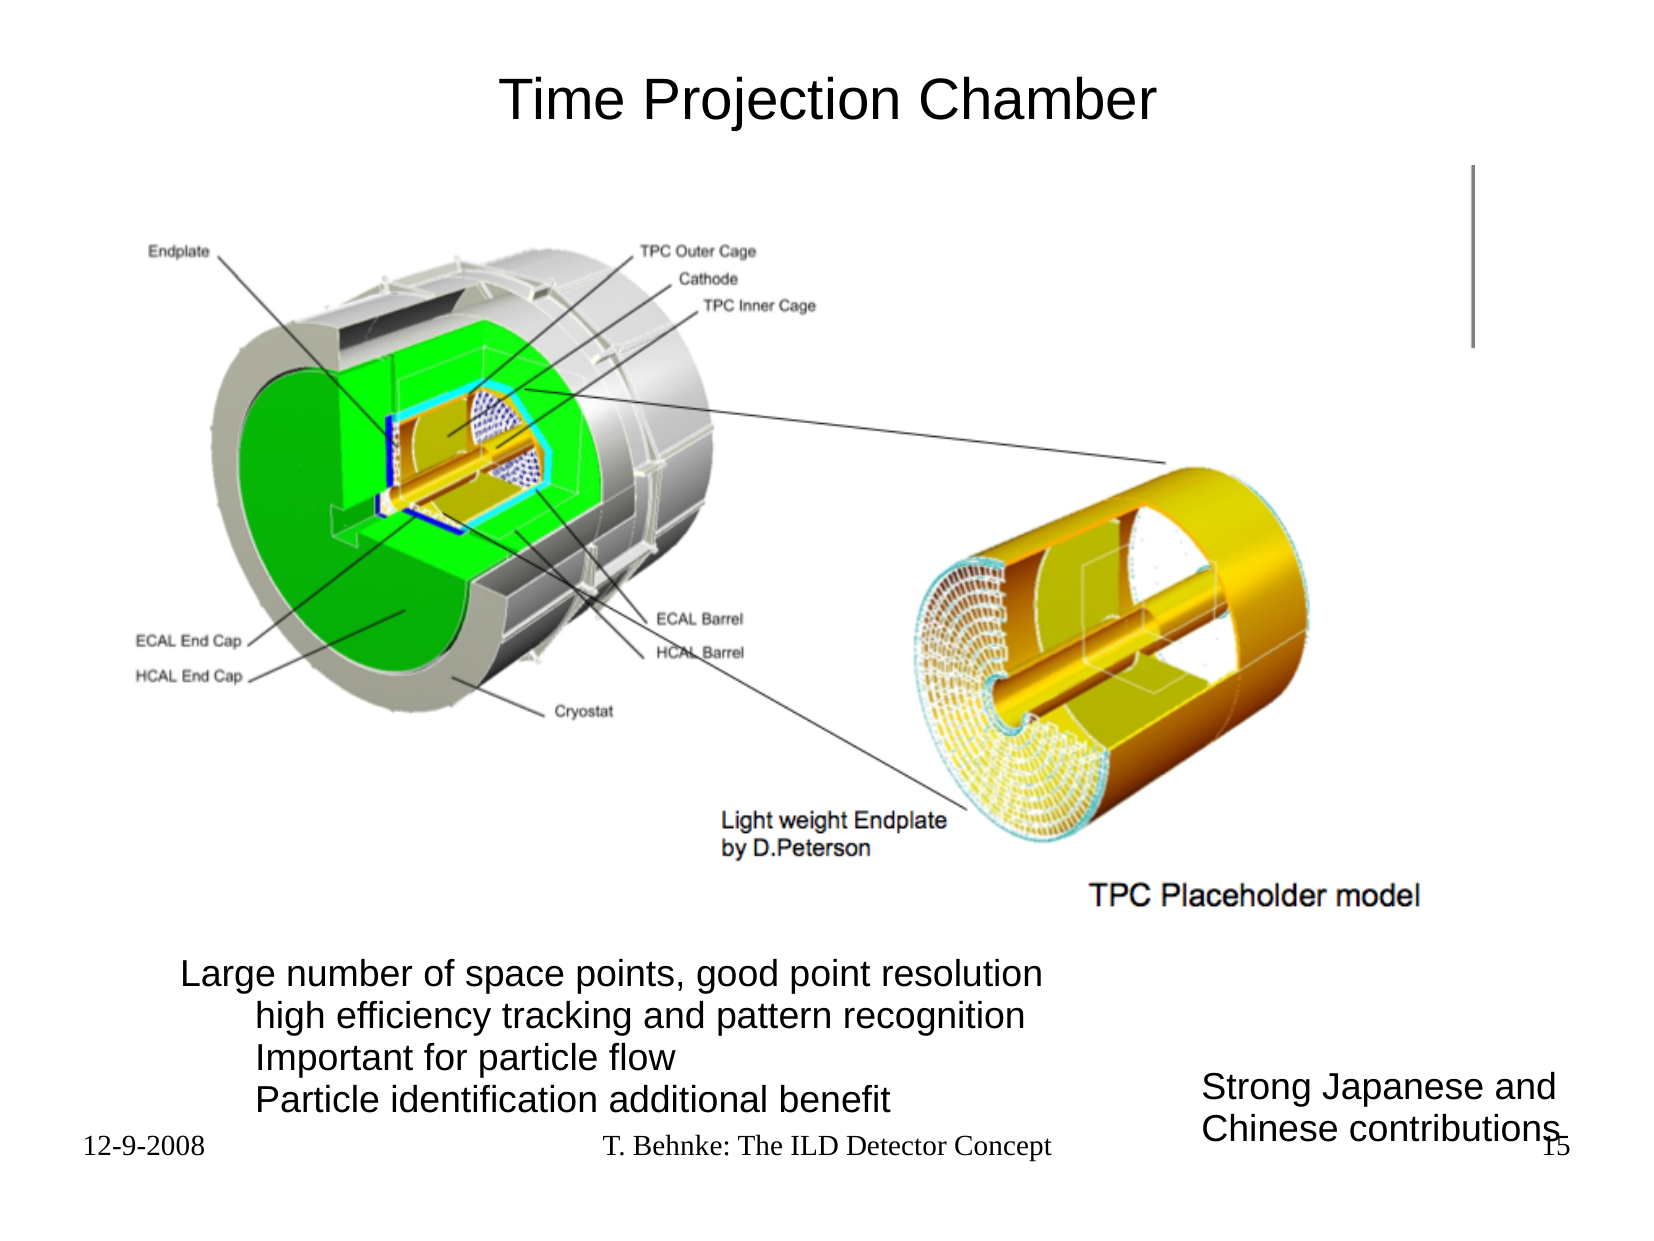

# Time Projection Chamber
Large number of space points, good point resolution
	high efficiency tracking and pattern recognition
	Important for particle flow
	Particle identification additional benefit
Strong Japanese and
Chinese contributions
12-9-2008
T. Behnke: The ILD Detector Concept
15